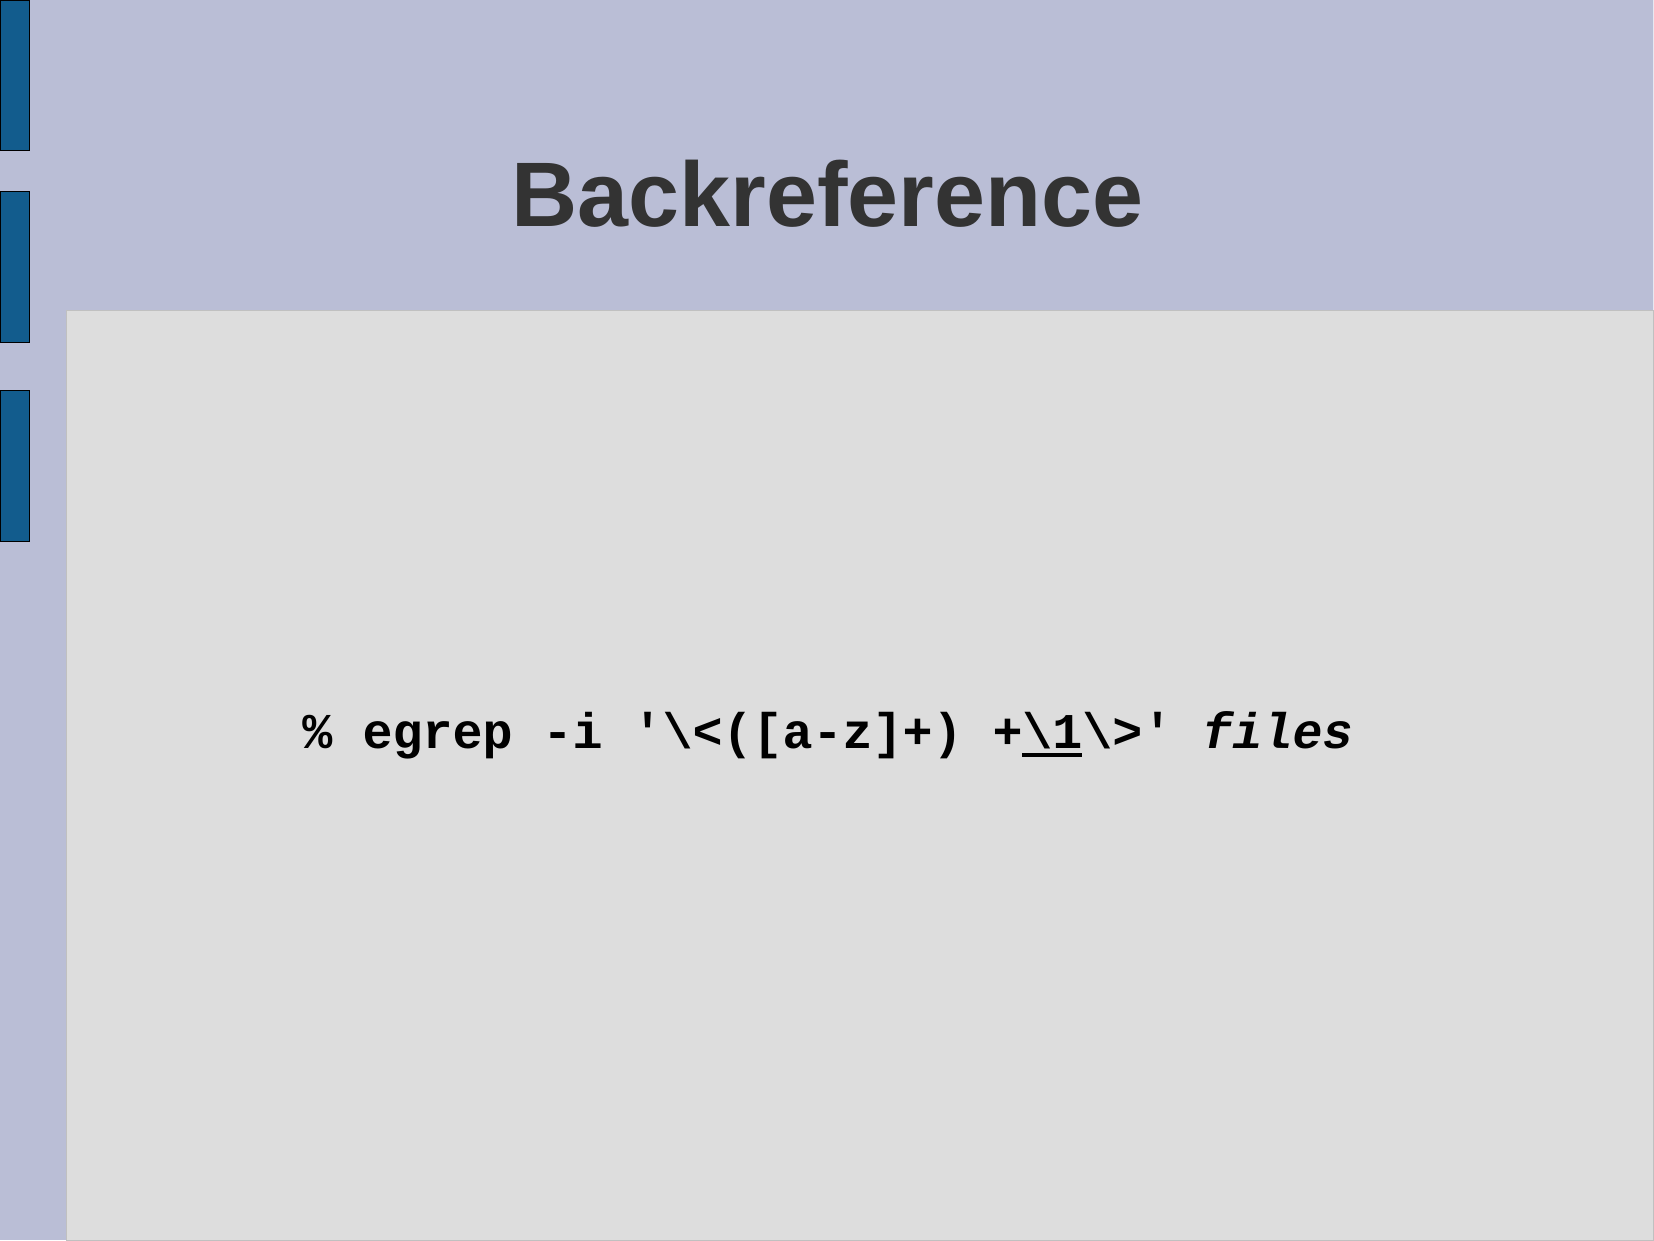

# Backreference
% egrep -i '\<([a-z]+) +\1\>' files